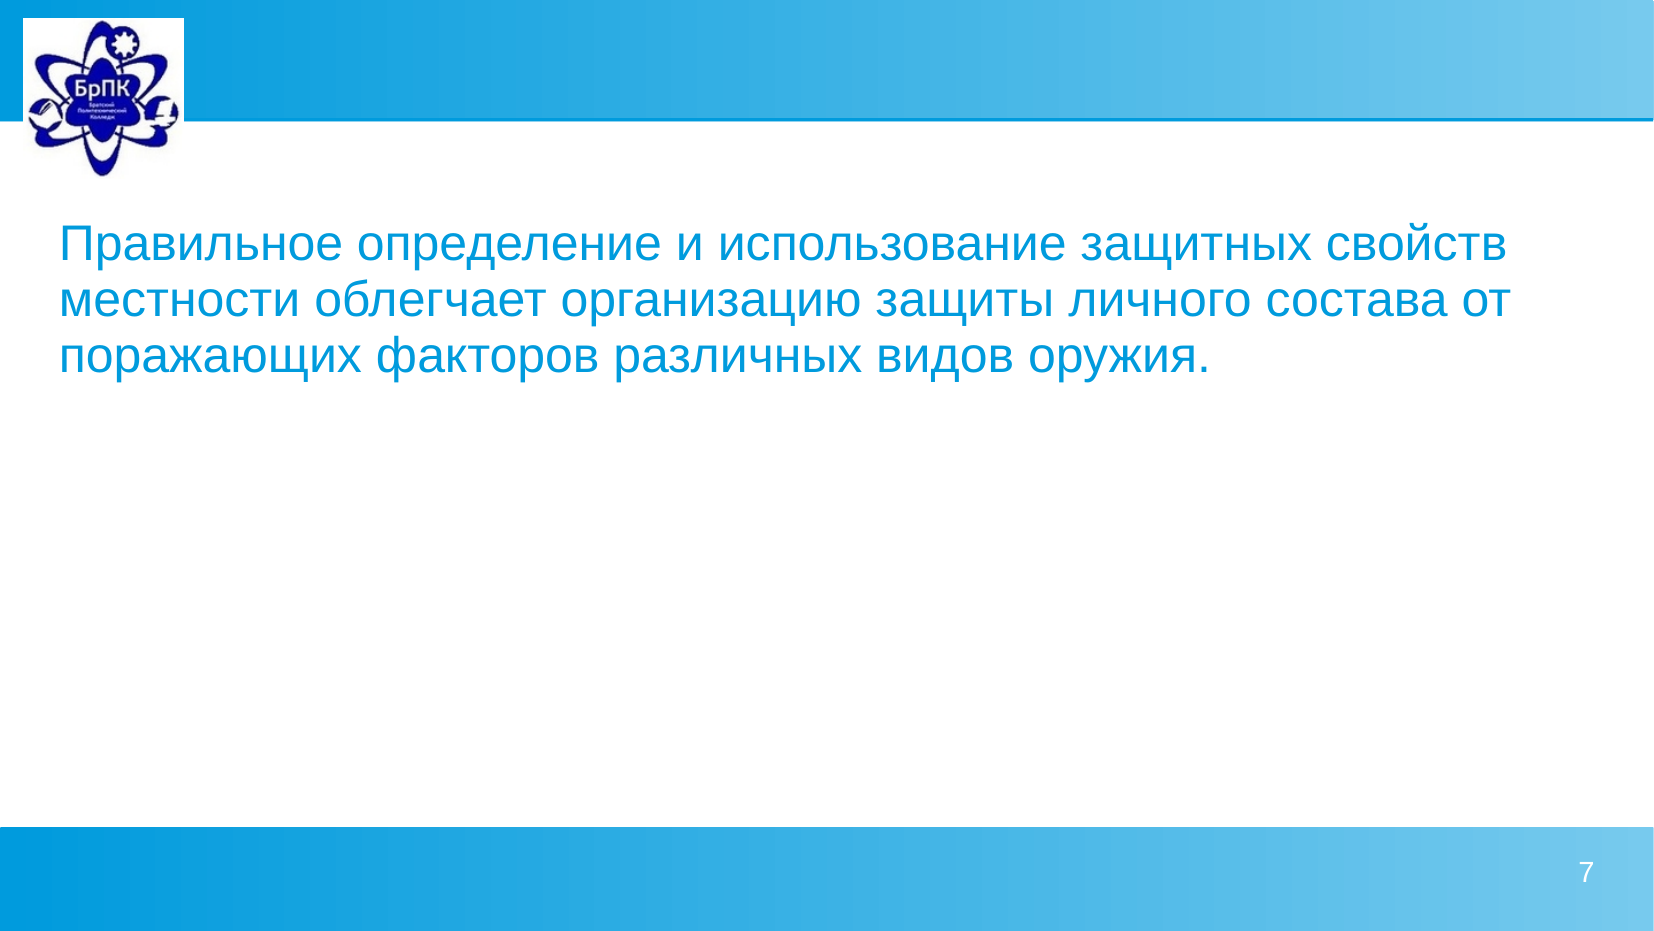

# Правильное определение и использование защитных свойств местности облегчает организацию защиты личного состава от поражающих факторов различных видов оружия.
7